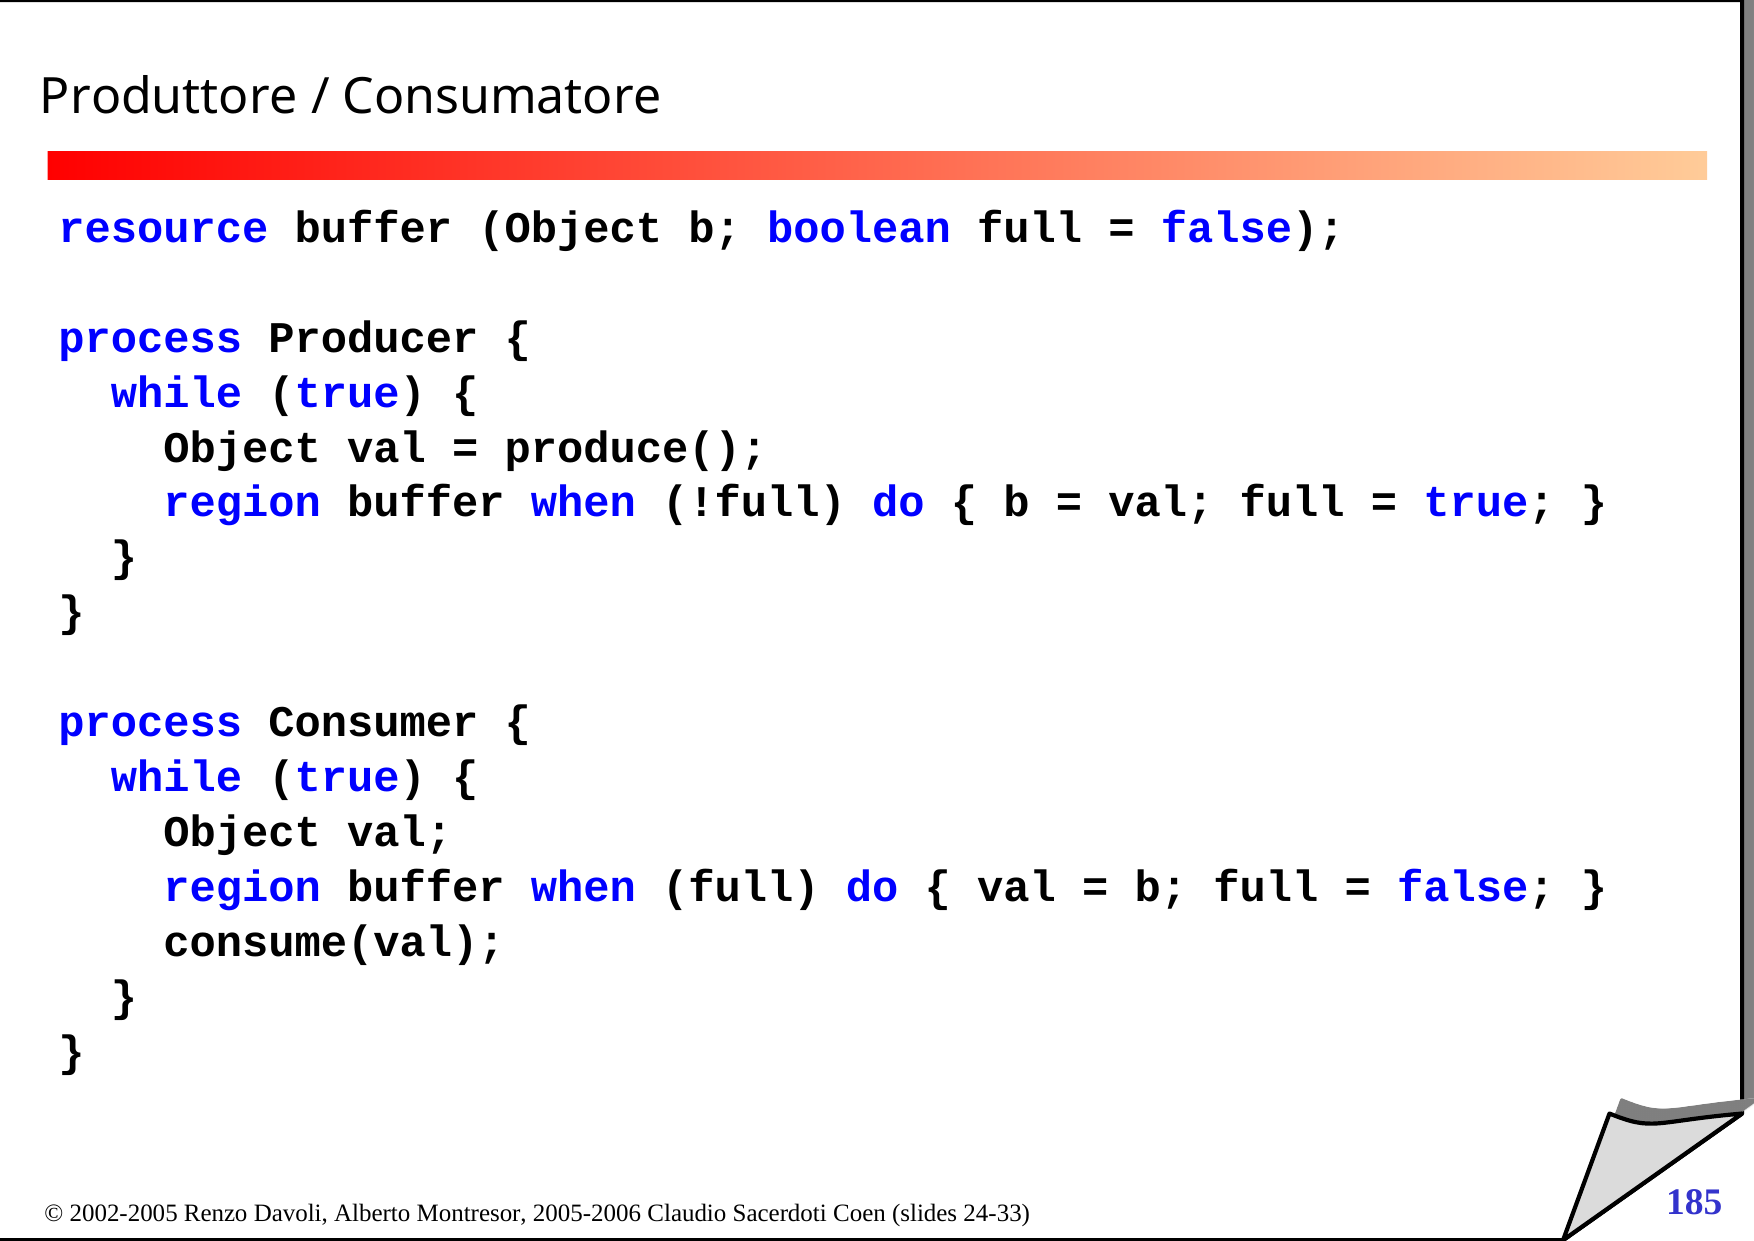

# Produttore / Consumatore
resource buffer (Object b; boolean full = false);
process Producer {
 while (true) {
 Object val = produce();
 region buffer when (!full) do { b = val; full = true; }
 }
}
process Consumer {
 while (true) {
 Object val;
 region buffer when (full) do { val = b; full = false; }
 consume(val);
 }
}